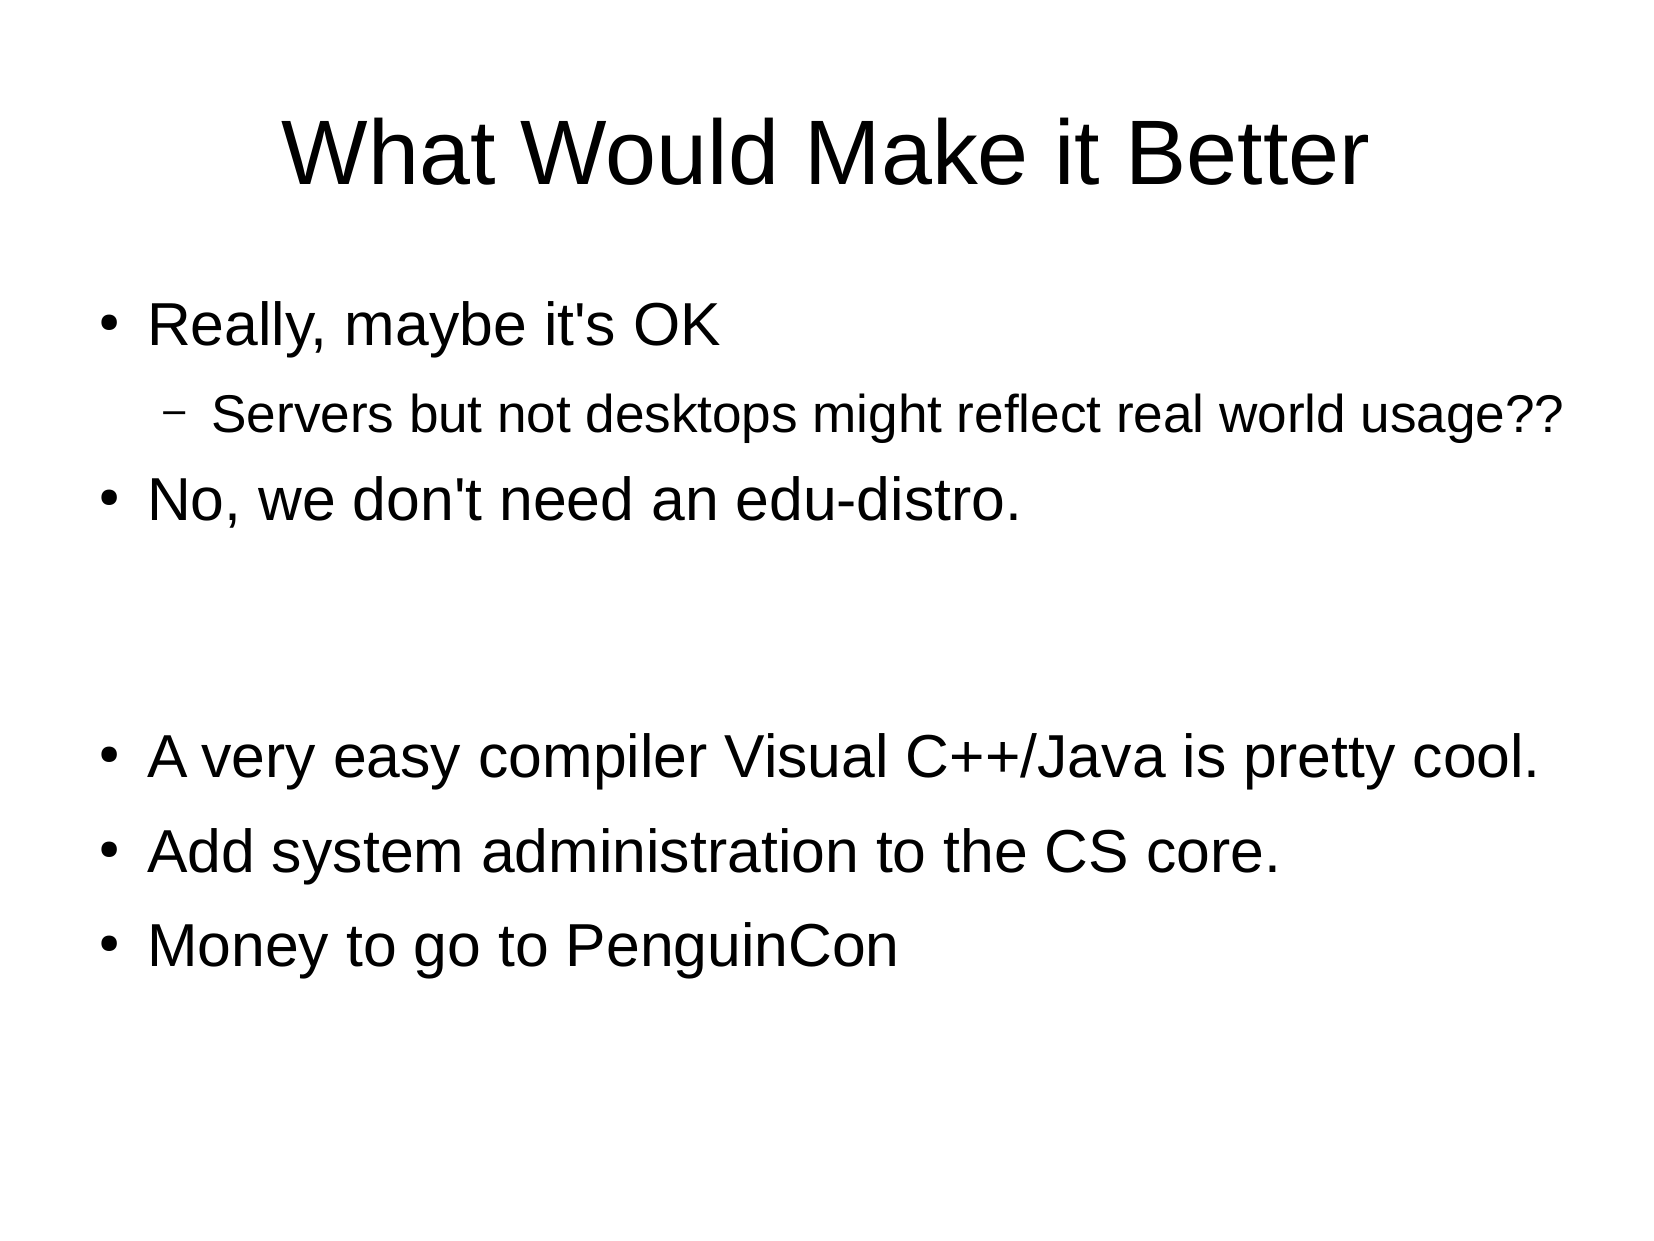

# What Would Make it Better
Really, maybe it's OK
Servers but not desktops might reflect real world usage??
No, we don't need an edu-distro.
A very easy compiler Visual C++/Java is pretty cool.
Add system administration to the CS core.
Money to go to PenguinCon